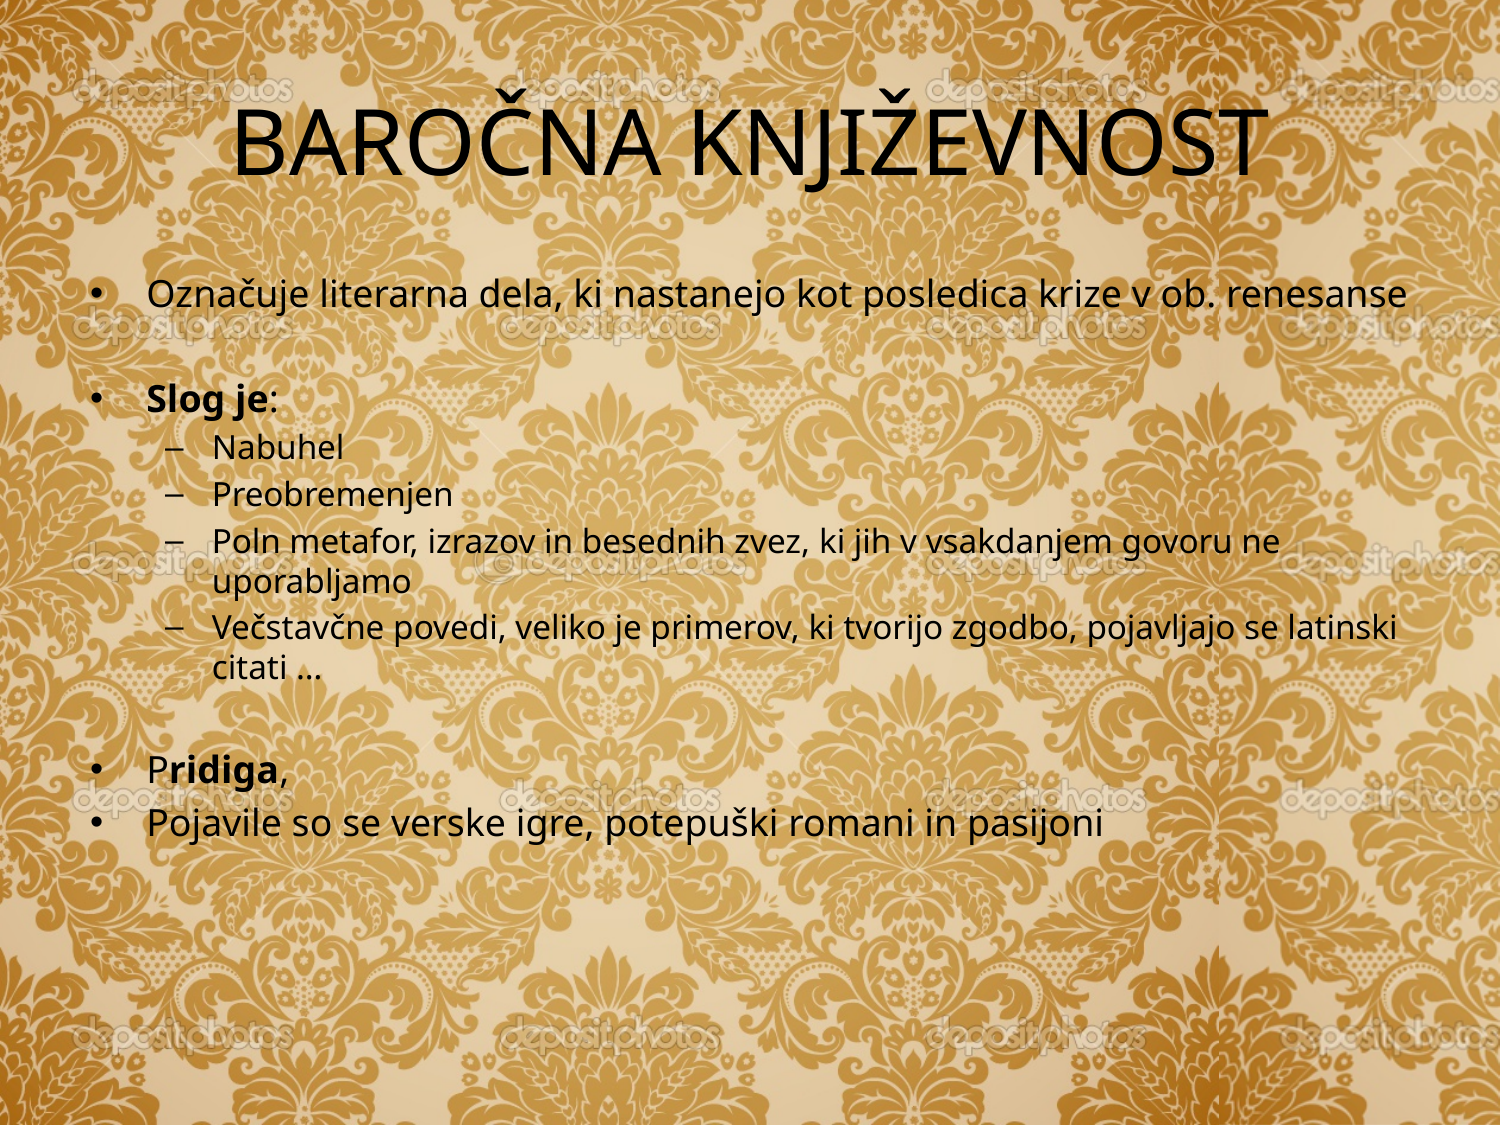

# BAROČNA KNJIŽEVNOST
Označuje literarna dela, ki nastanejo kot posledica krize v ob. renesanse
Slog je:
Nabuhel
Preobremenjen
Poln metafor, izrazov in besednih zvez, ki jih v vsakdanjem govoru ne uporabljamo
Večstavčne povedi, veliko je primerov, ki tvorijo zgodbo, pojavljajo se latinski citati …
Pridiga,
Pojavile so se verske igre, potepuški romani in pasijoni